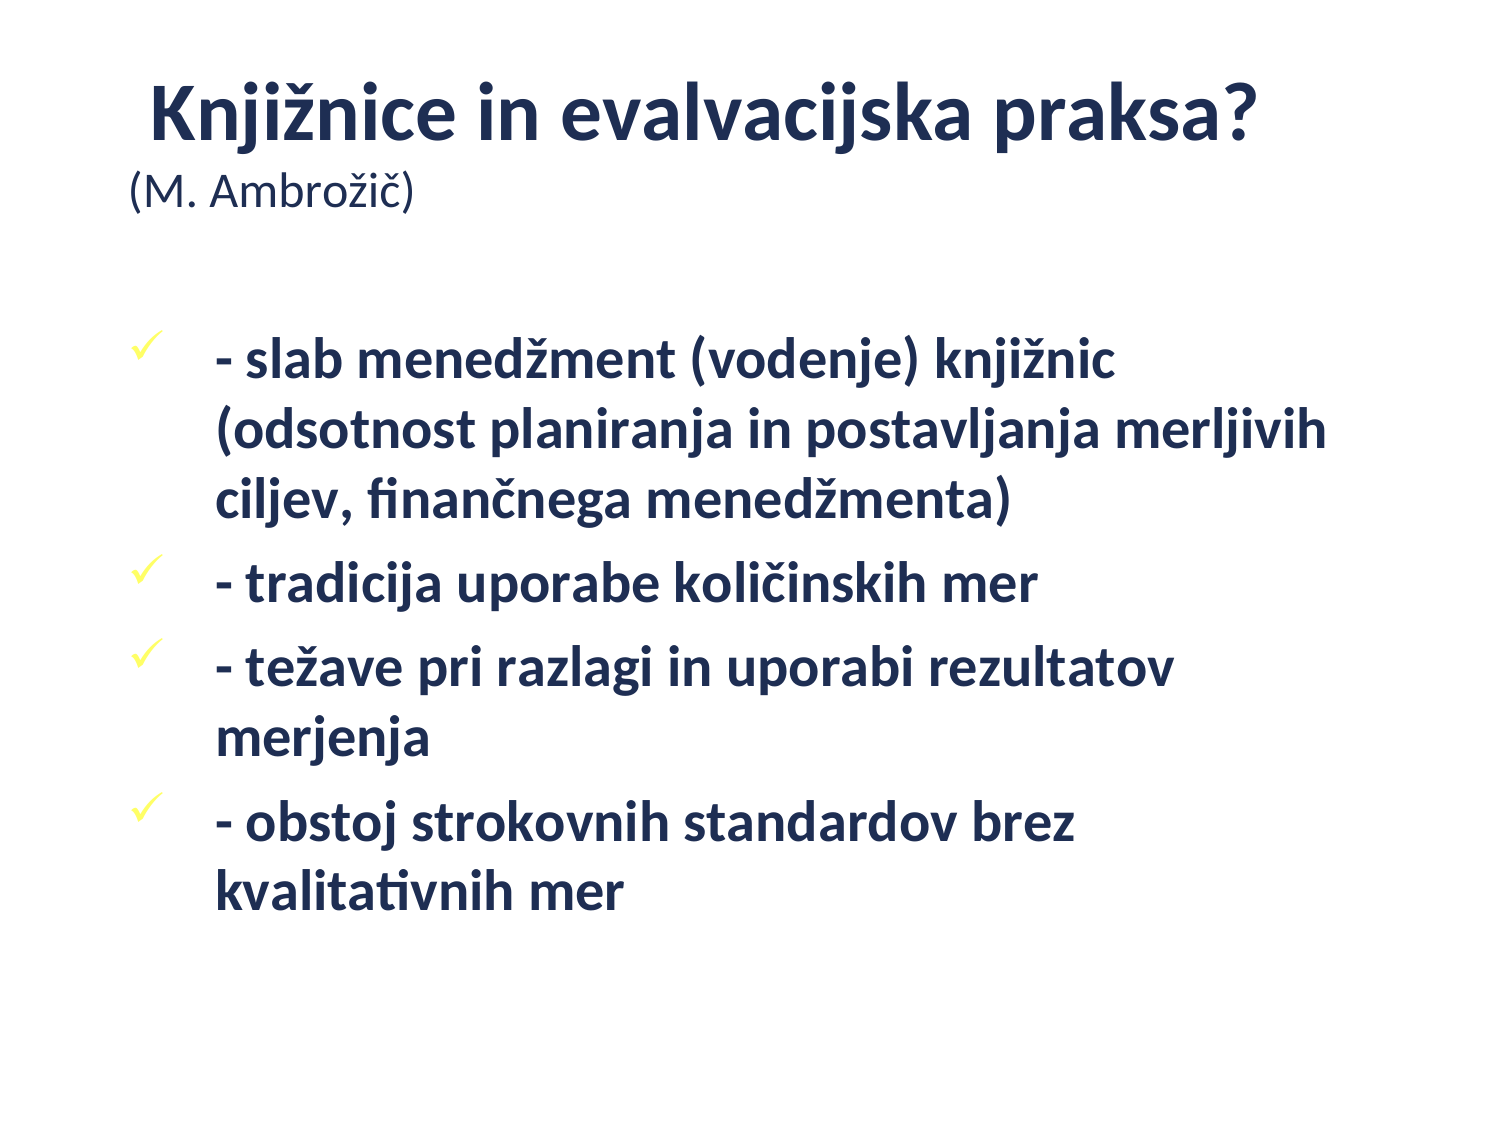

# Knjižnice in evalvacijska praksa? (M. Ambrožič)
- slab menedžment (vodenje) knjižnic (odsotnost planiranja in postavljanja merljivih ciljev, finančnega menedžmenta)
- tradicija uporabe količinskih mer
- težave pri razlagi in uporabi rezultatov merjenja
- obstoj strokovnih standardov brez kvalitativnih mer